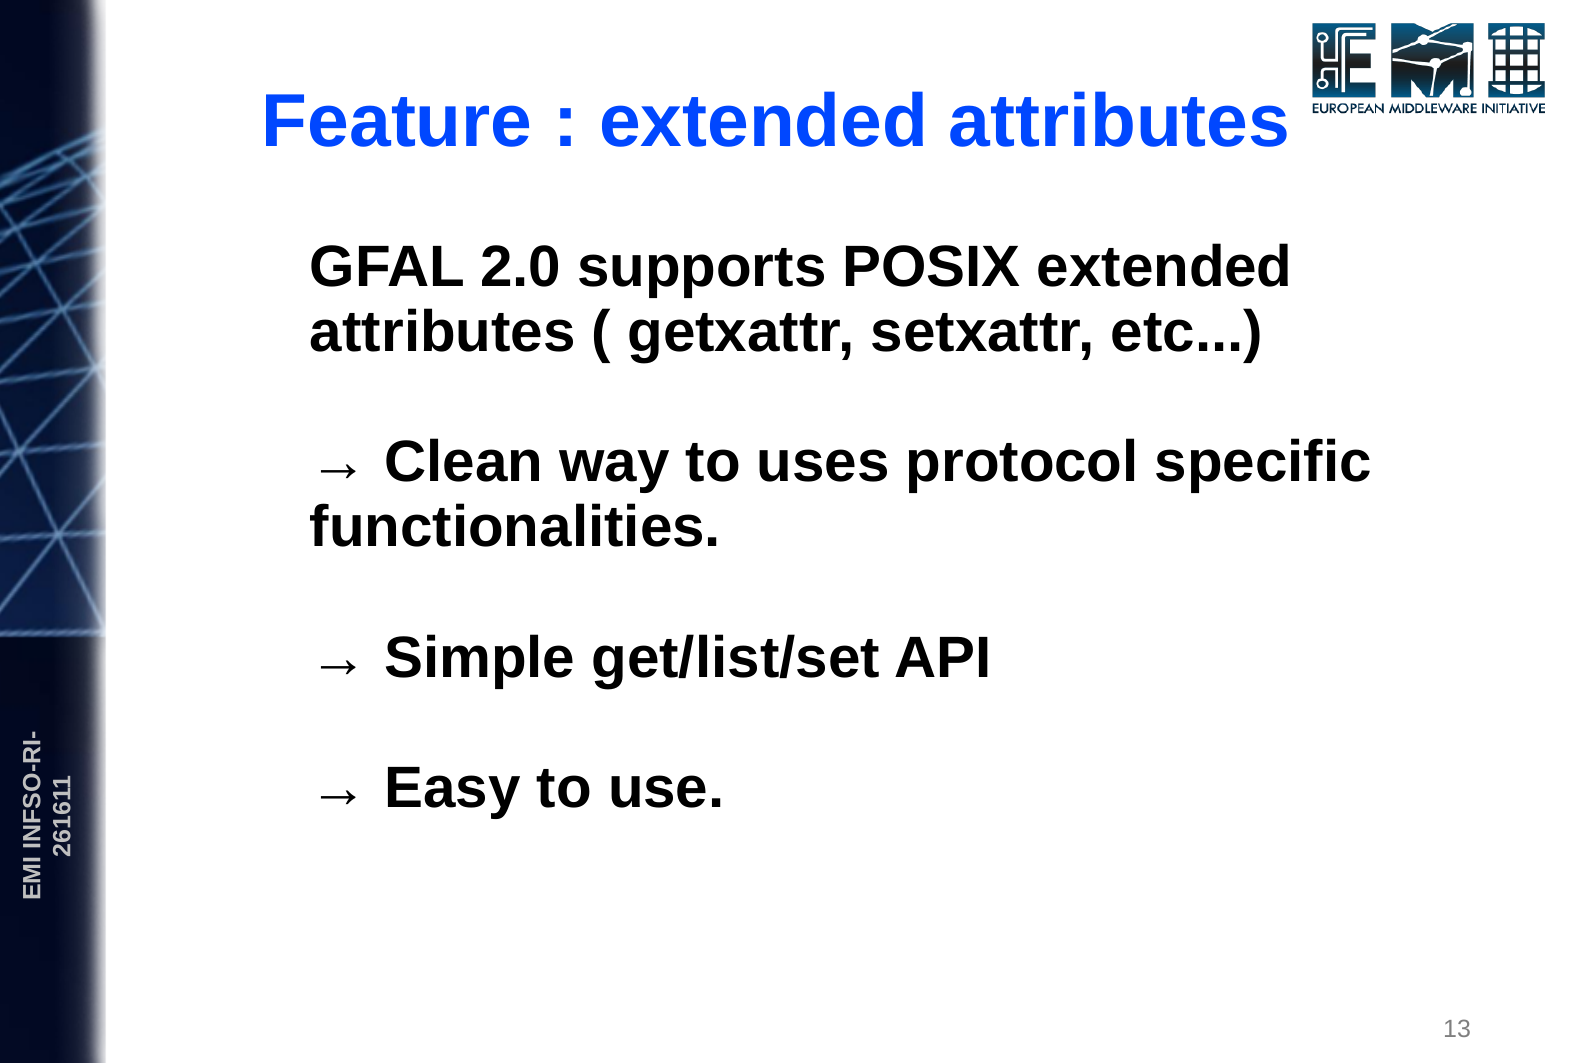

Feature : extended attributes
GFAL 2.0 supports POSIX extended attributes ( getxattr, setxattr, etc...)
→ Clean way to uses protocol specific functionalities.
→ Simple get/list/set API
→ Easy to use.
13